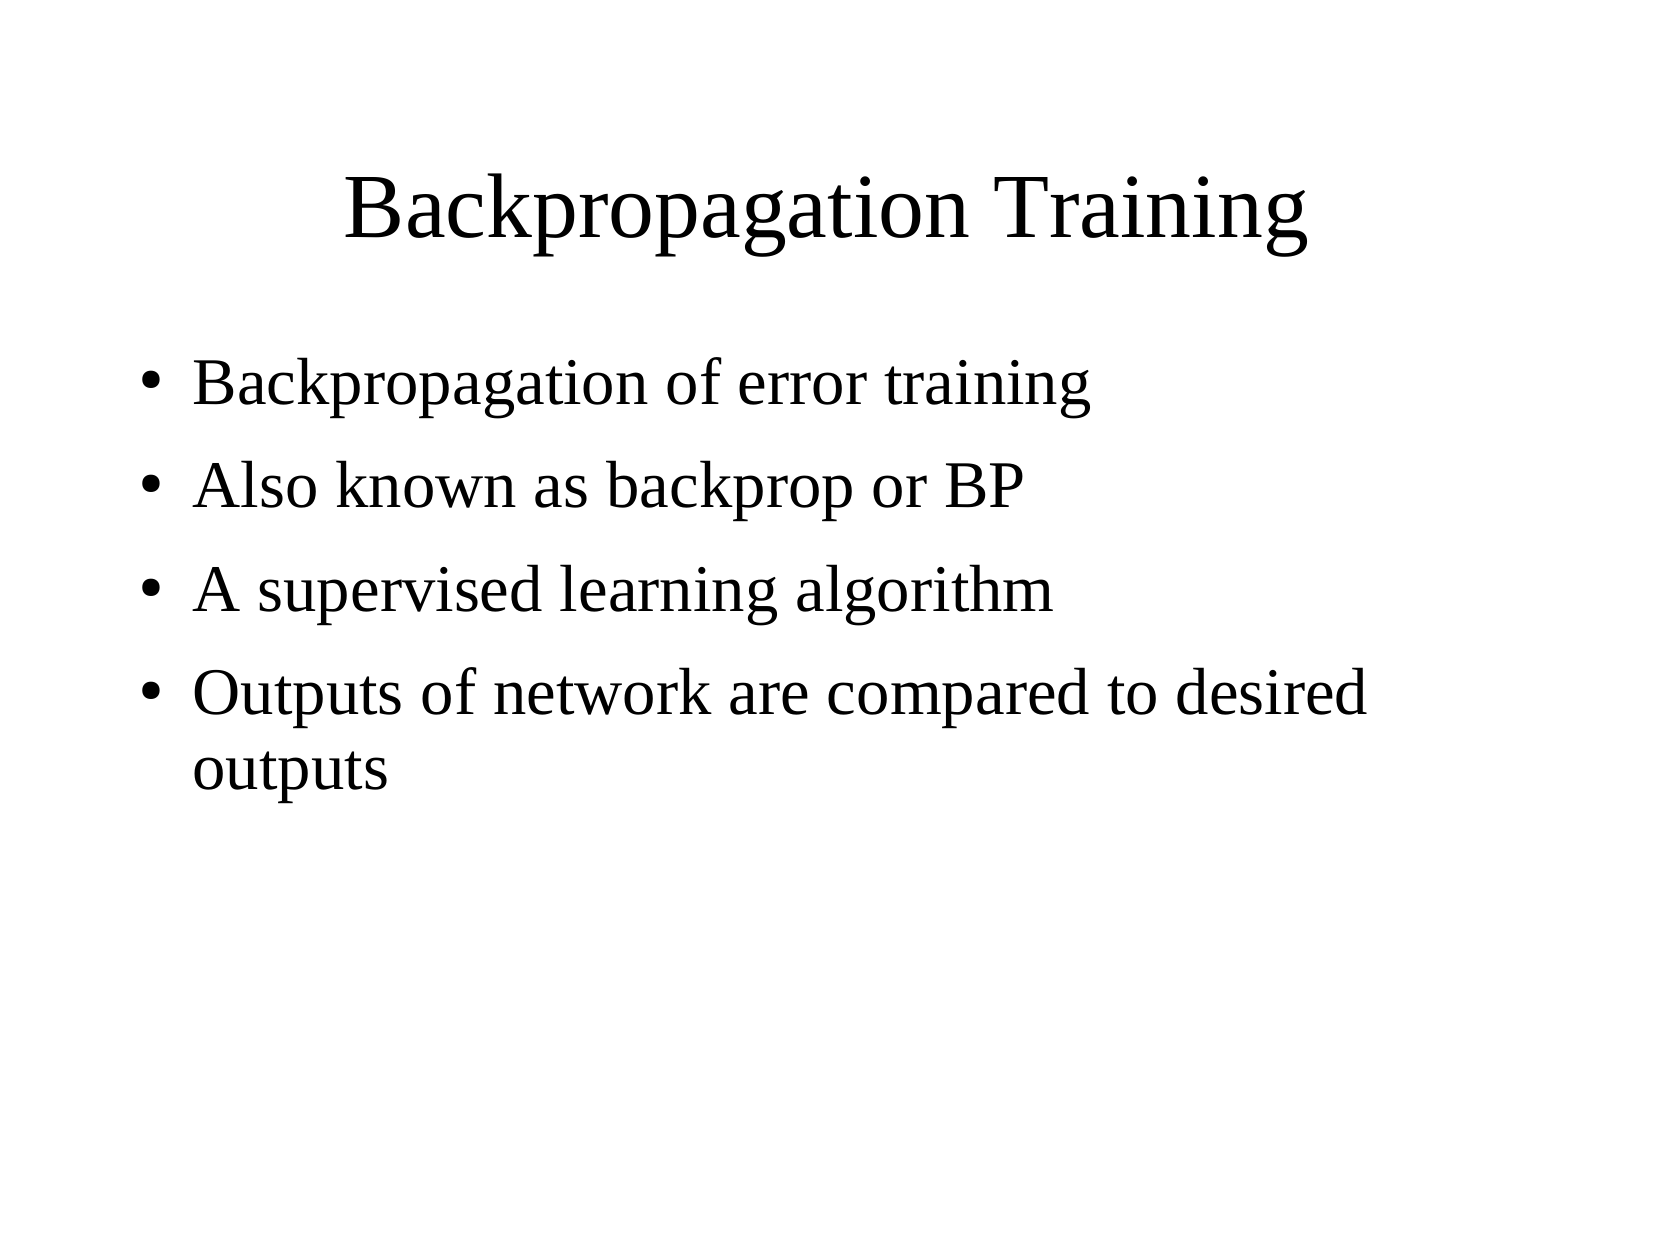

# Backpropagation Training
Backpropagation of error training
Also known as backprop or BP
A supervised learning algorithm
Outputs of network are compared to desired outputs